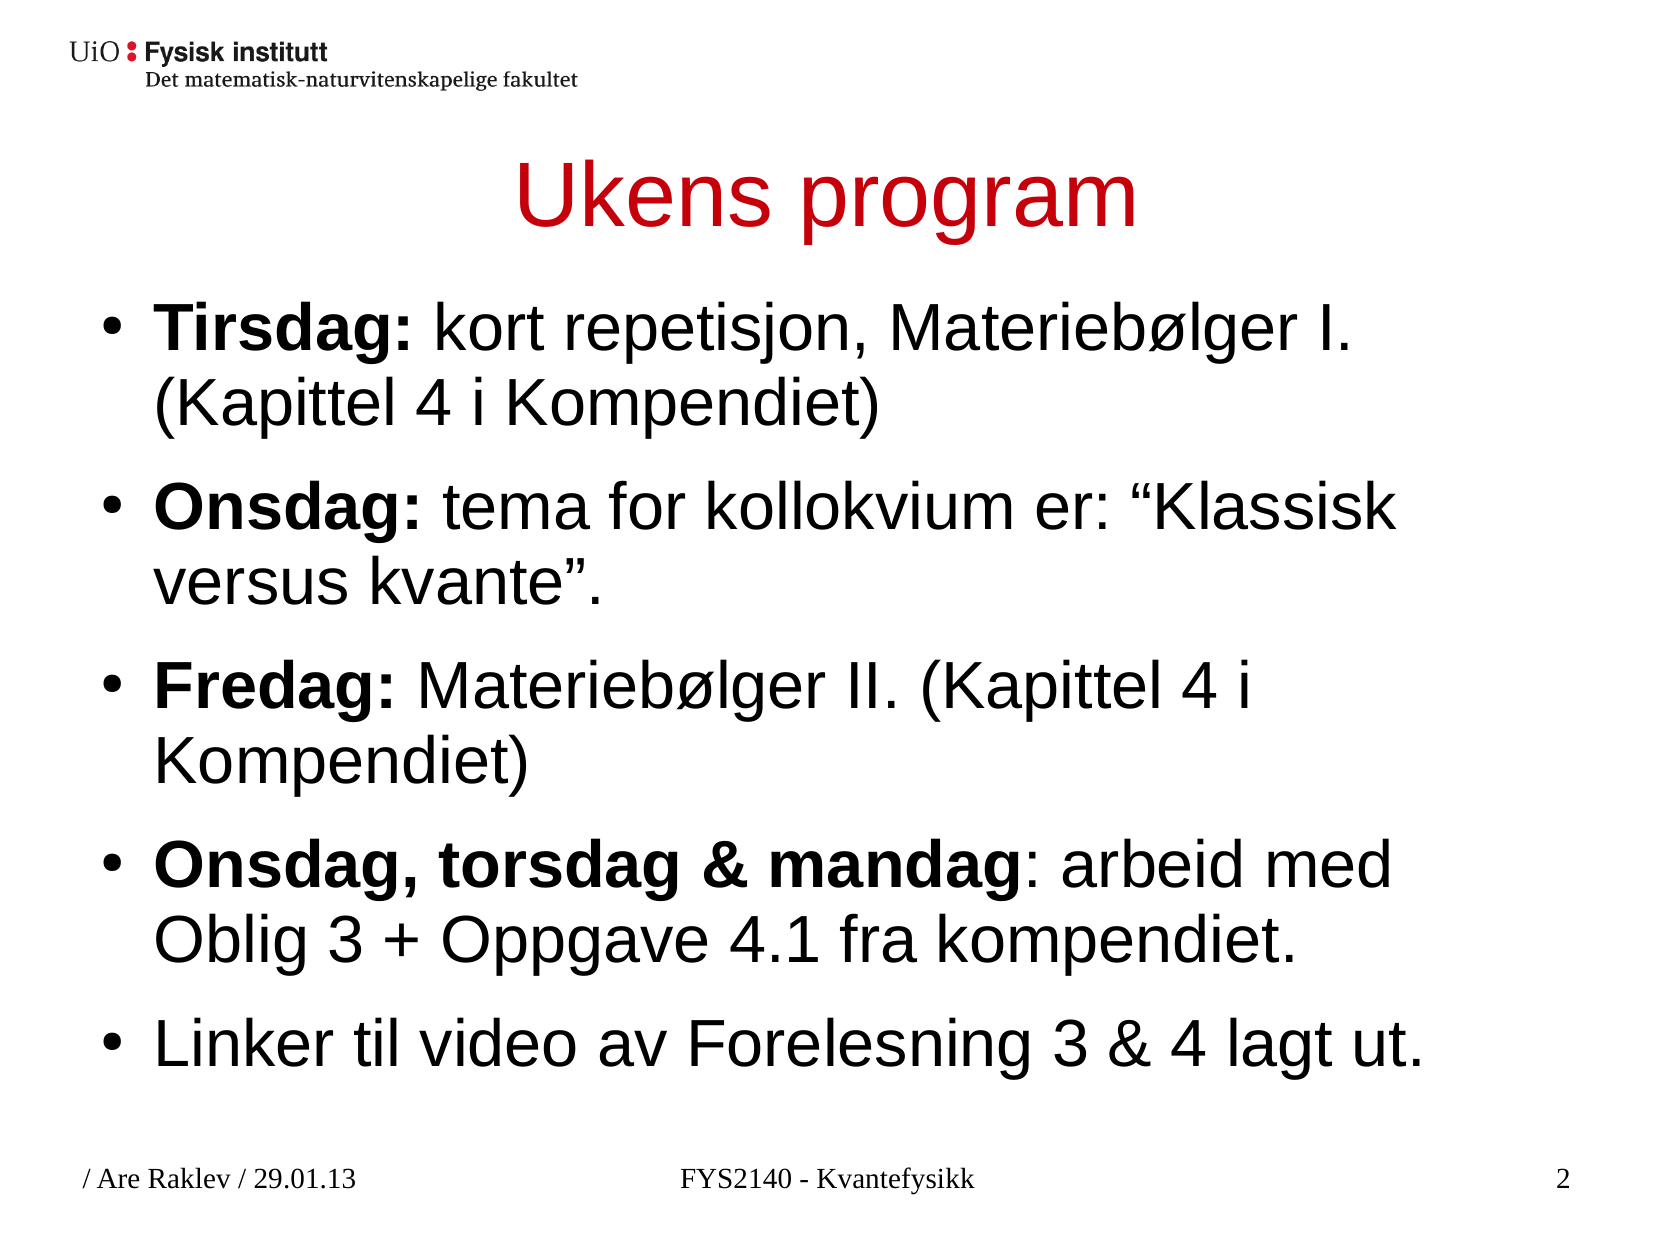

# Ukens program
Tirsdag: kort repetisjon, Materiebølger I. (Kapittel 4 i Kompendiet)
Onsdag: tema for kollokvium er: “Klassisk versus kvante”.
Fredag: Materiebølger II. (Kapittel 4 i Kompendiet)
Onsdag, torsdag & mandag: arbeid med Oblig 3 + Oppgave 4.1 fra kompendiet.
Linker til video av Forelesning 3 & 4 lagt ut.
/ Are Raklev / 29.01.13
FYS2140 - Kvantefysikk
2